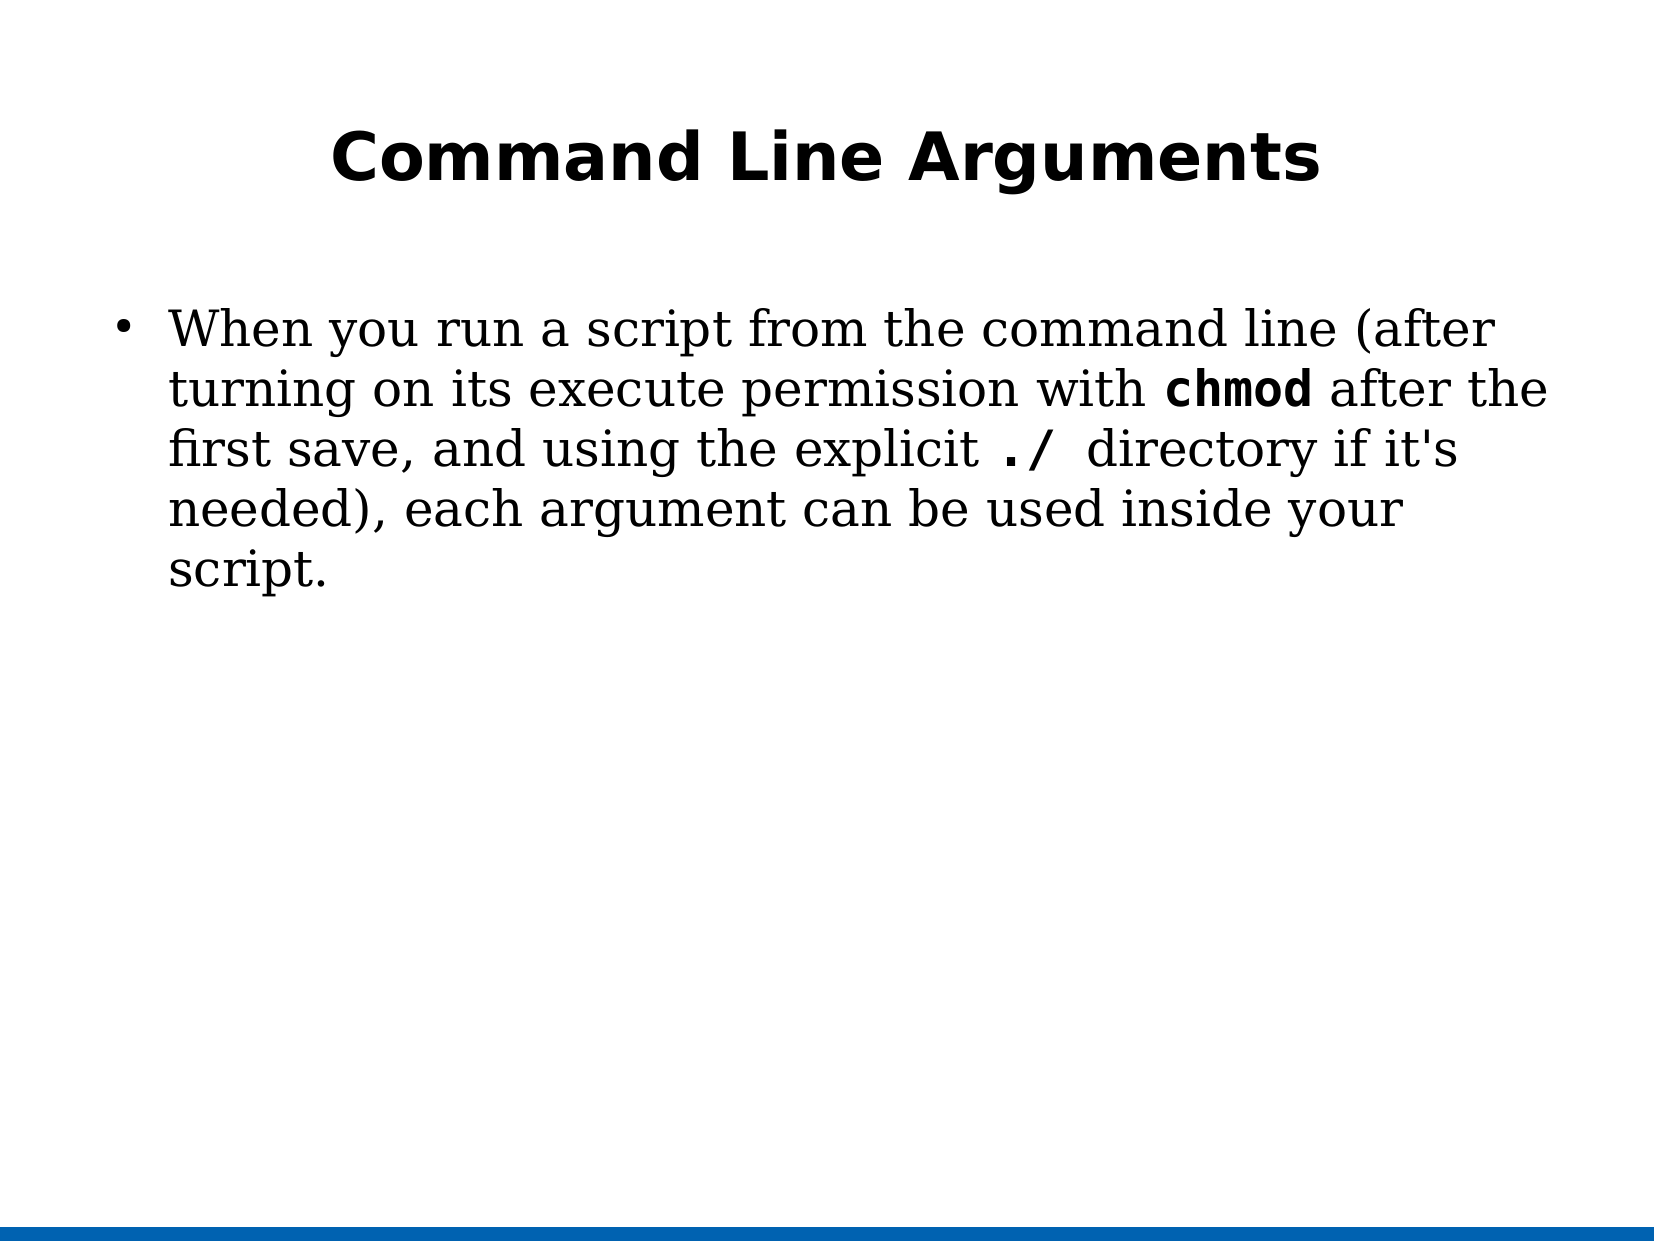

# Command Line Arguments
When you run a script from the command line (after turning on its execute permission with chmod after the first save, and using the explicit ./ directory if it's needed), each argument can be used inside your script.